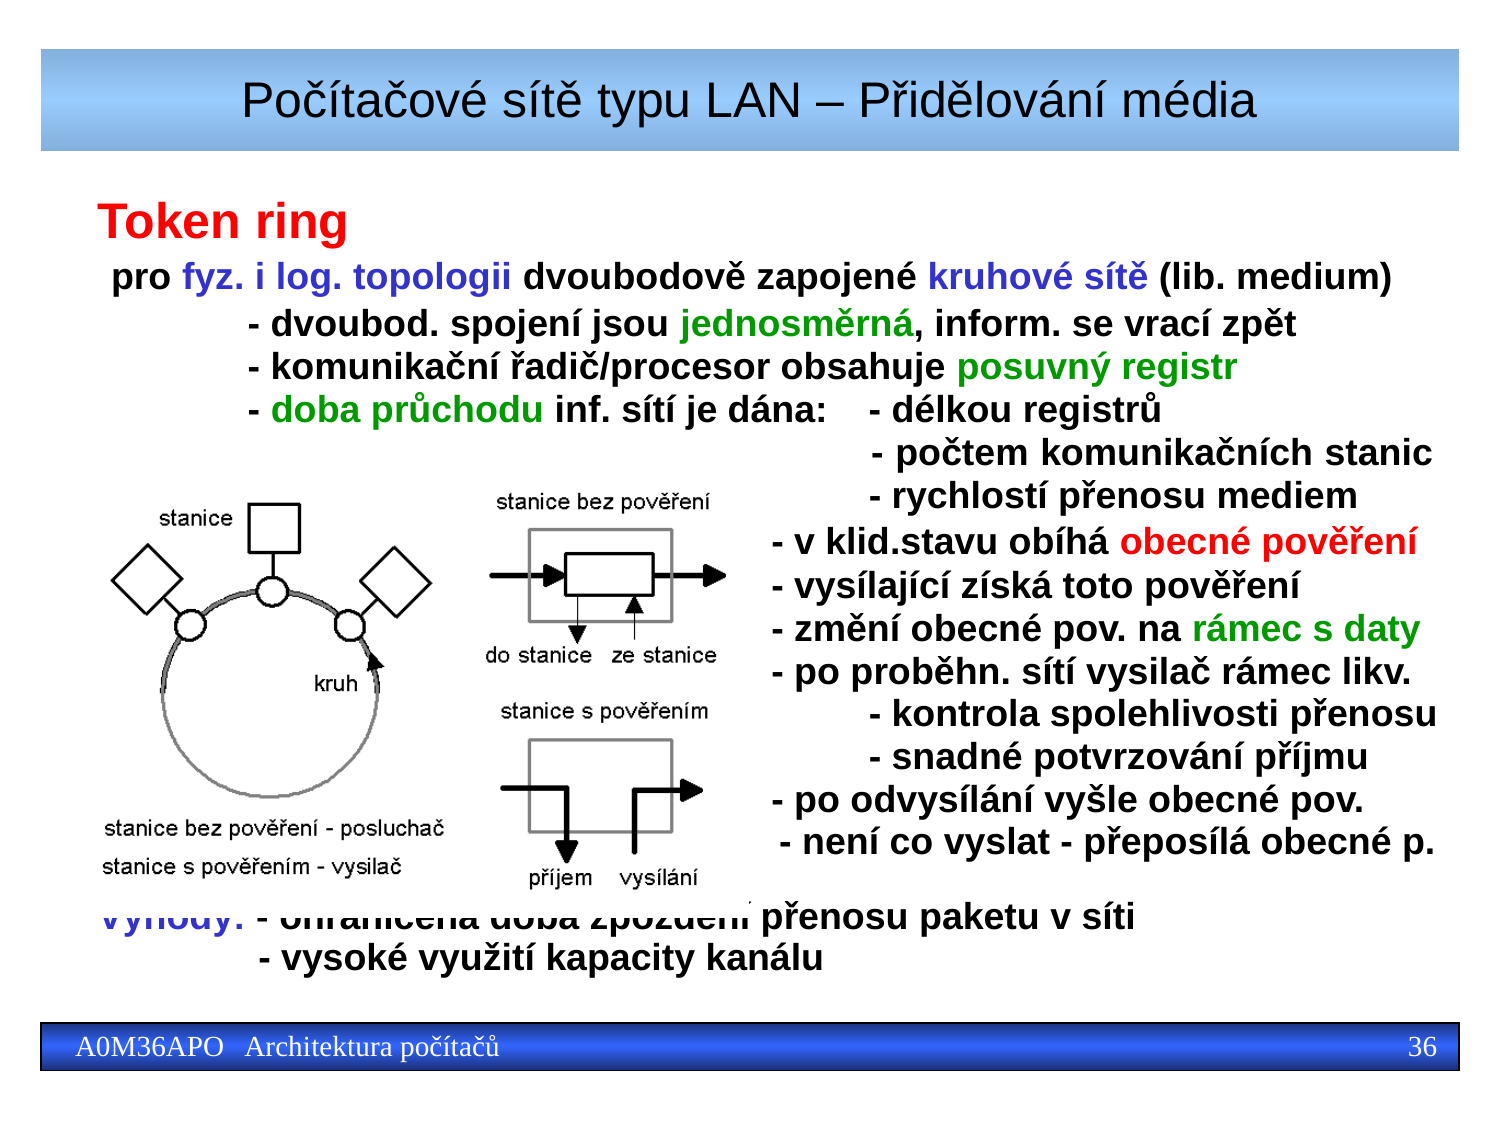

# Počítačové sítě typu LAN – Přidělování média
Token ring
pro fyz. i log. topologii dvoubodově zapojené kruhové sítě (lib. medium)
		- dvoubod. spojení jsou jednosměrná, inform. se vrací zpět
		- komunikační řadič/procesor obsahuje posuvný registr
		- doba průchodu inf. sítí je dána: 	 - délkou registrů
						 - počtem komunikačních stanic
						 - rychlostí přenosu mediem
					 - v klid.stavu obíhá obecné pověření
					 - vysílající získá toto pověření
					 - změní obecné pov. na rámec s daty
					 - po proběhn. sítí vysilač rámec likv.
 	 				 - kontrola spolehlivosti přenosu
						 - snadné potvrzování příjmu
					 - po odvysílání vyšle obecné pov.
				 - není co vyslat - přeposílá obecné p.
Výhody: - ohraničená doba zpoždění přenosu paketu v síti
		 - vysoké využití kapacity kanálu
A0M36APO Architektura počítačů
36